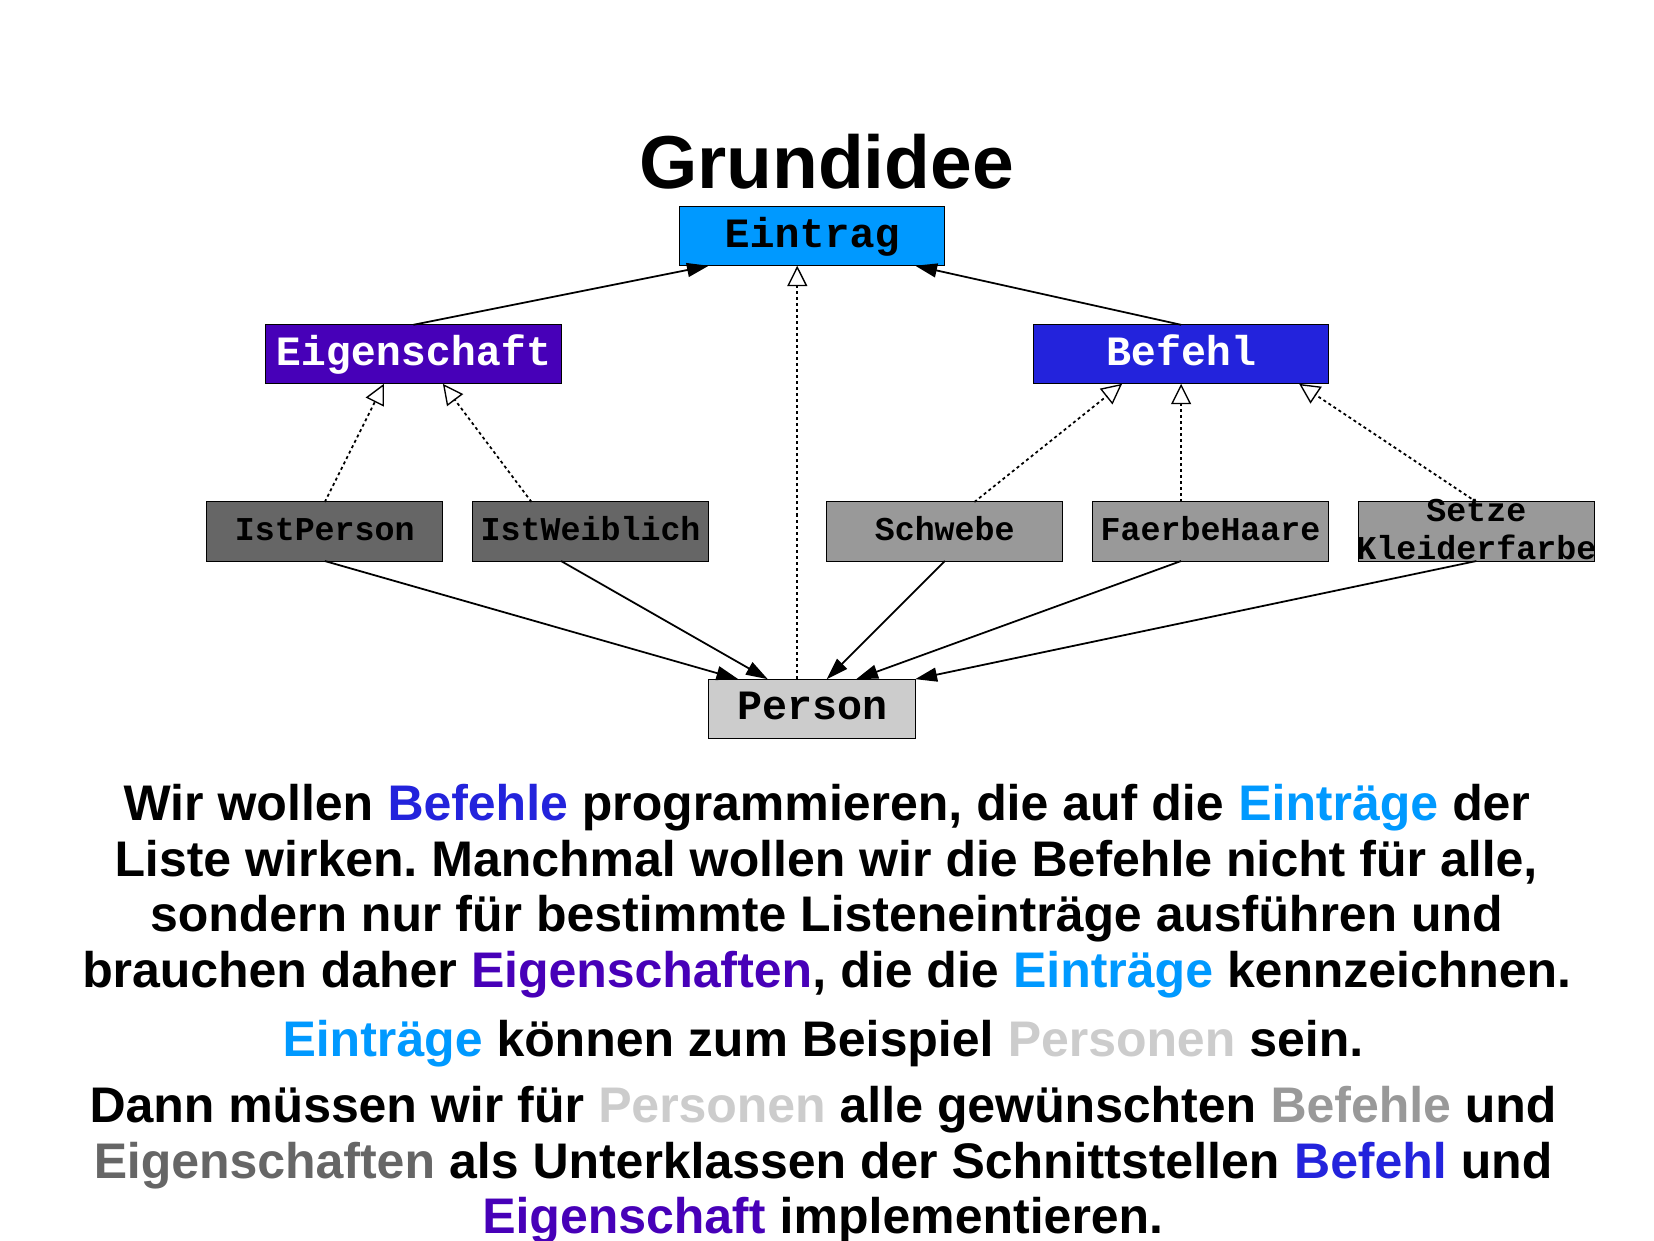

# Grundidee
Eintrag
Eigenschaft
Befehl
IstPerson
IstWeiblich
Schwebe
FaerbeHaare
Setze
Kleiderfarbe
Person
Wir wollen Befehle programmieren, die auf die Einträge der Liste wirken. Manchmal wollen wir die Befehle nicht für alle, sondern nur für bestimmte Listeneinträge ausführen und brauchen daher Eigenschaften, die die Einträge kennzeichnen.
Einträge können zum Beispiel Personen sein.
Dann müssen wir für Personen alle gewünschten Befehle und Eigenschaften als Unterklassen der Schnittstellen Befehl und Eigenschaft implementieren.